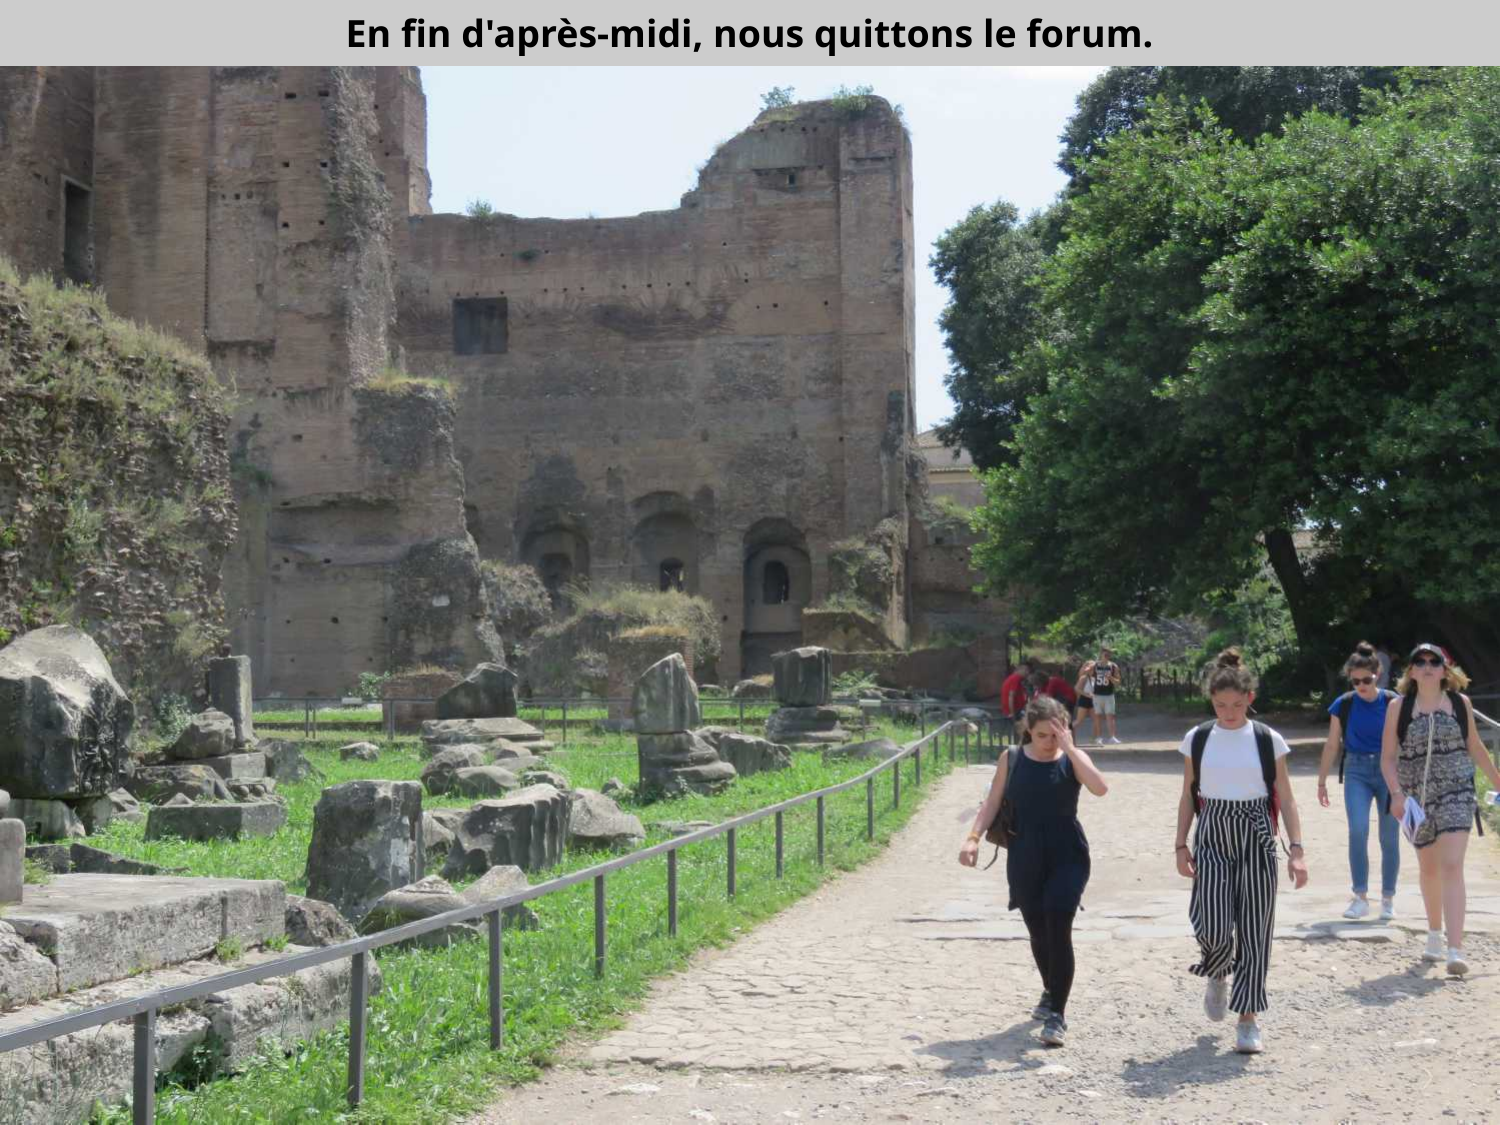

En fin d'après-midi, nous quittons le forum.